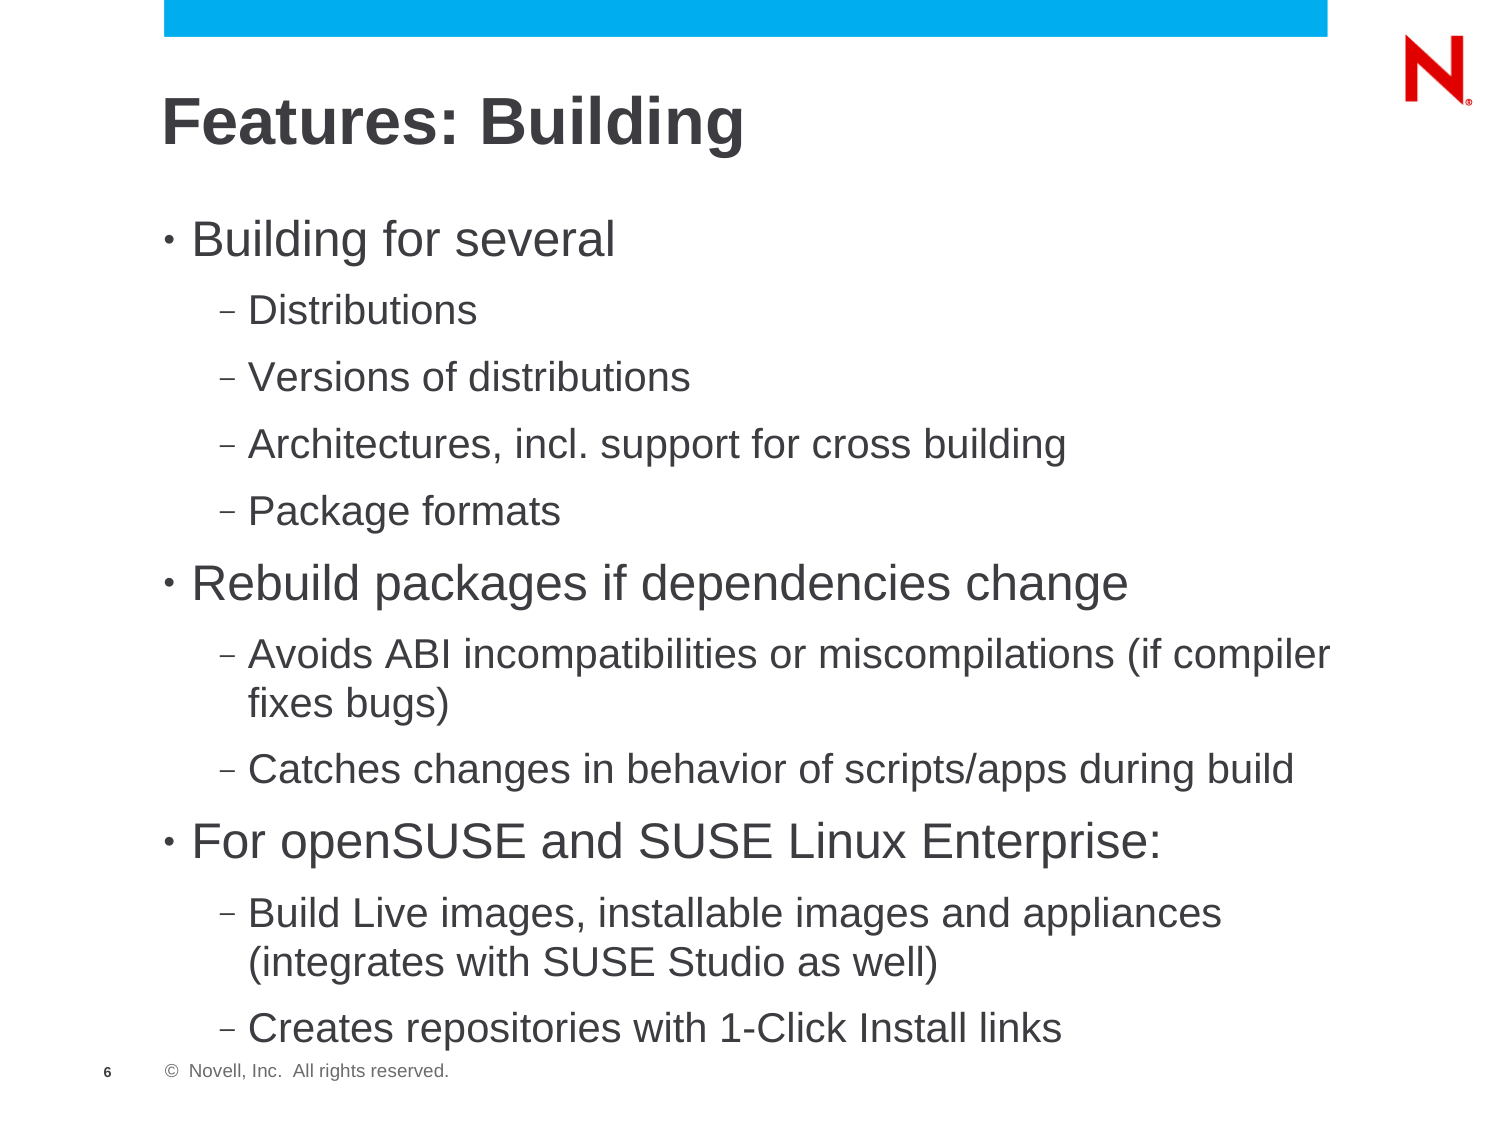

# Features: Building
Building for several
Distributions
Versions of distributions
Architectures, incl. support for cross building
Package formats
Rebuild packages if dependencies change
Avoids ABI incompatibilities or miscompilations (if compiler fixes bugs)
Catches changes in behavior of scripts/apps during build
For openSUSE and SUSE Linux Enterprise:
Build Live images, installable images and appliances (integrates with SUSE Studio as well)
Creates repositories with 1-Click Install links